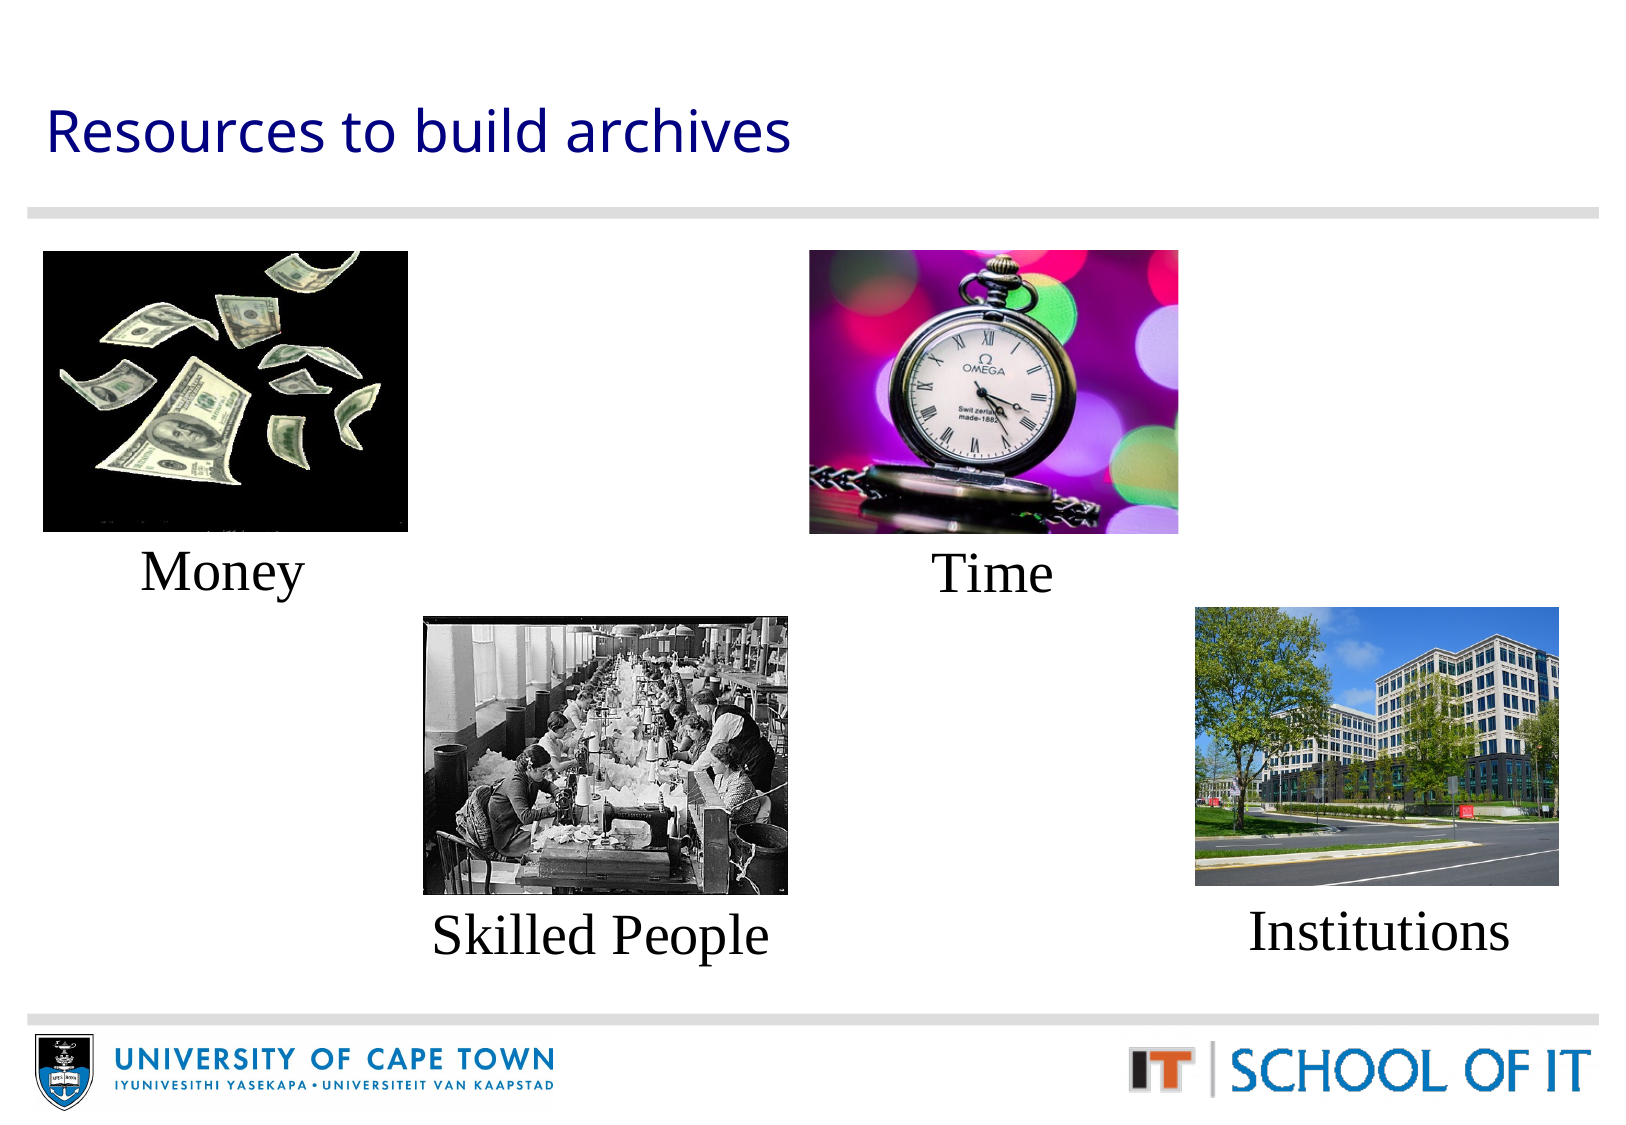

# Resources to build archives
Money
Time
Institutions
Skilled People